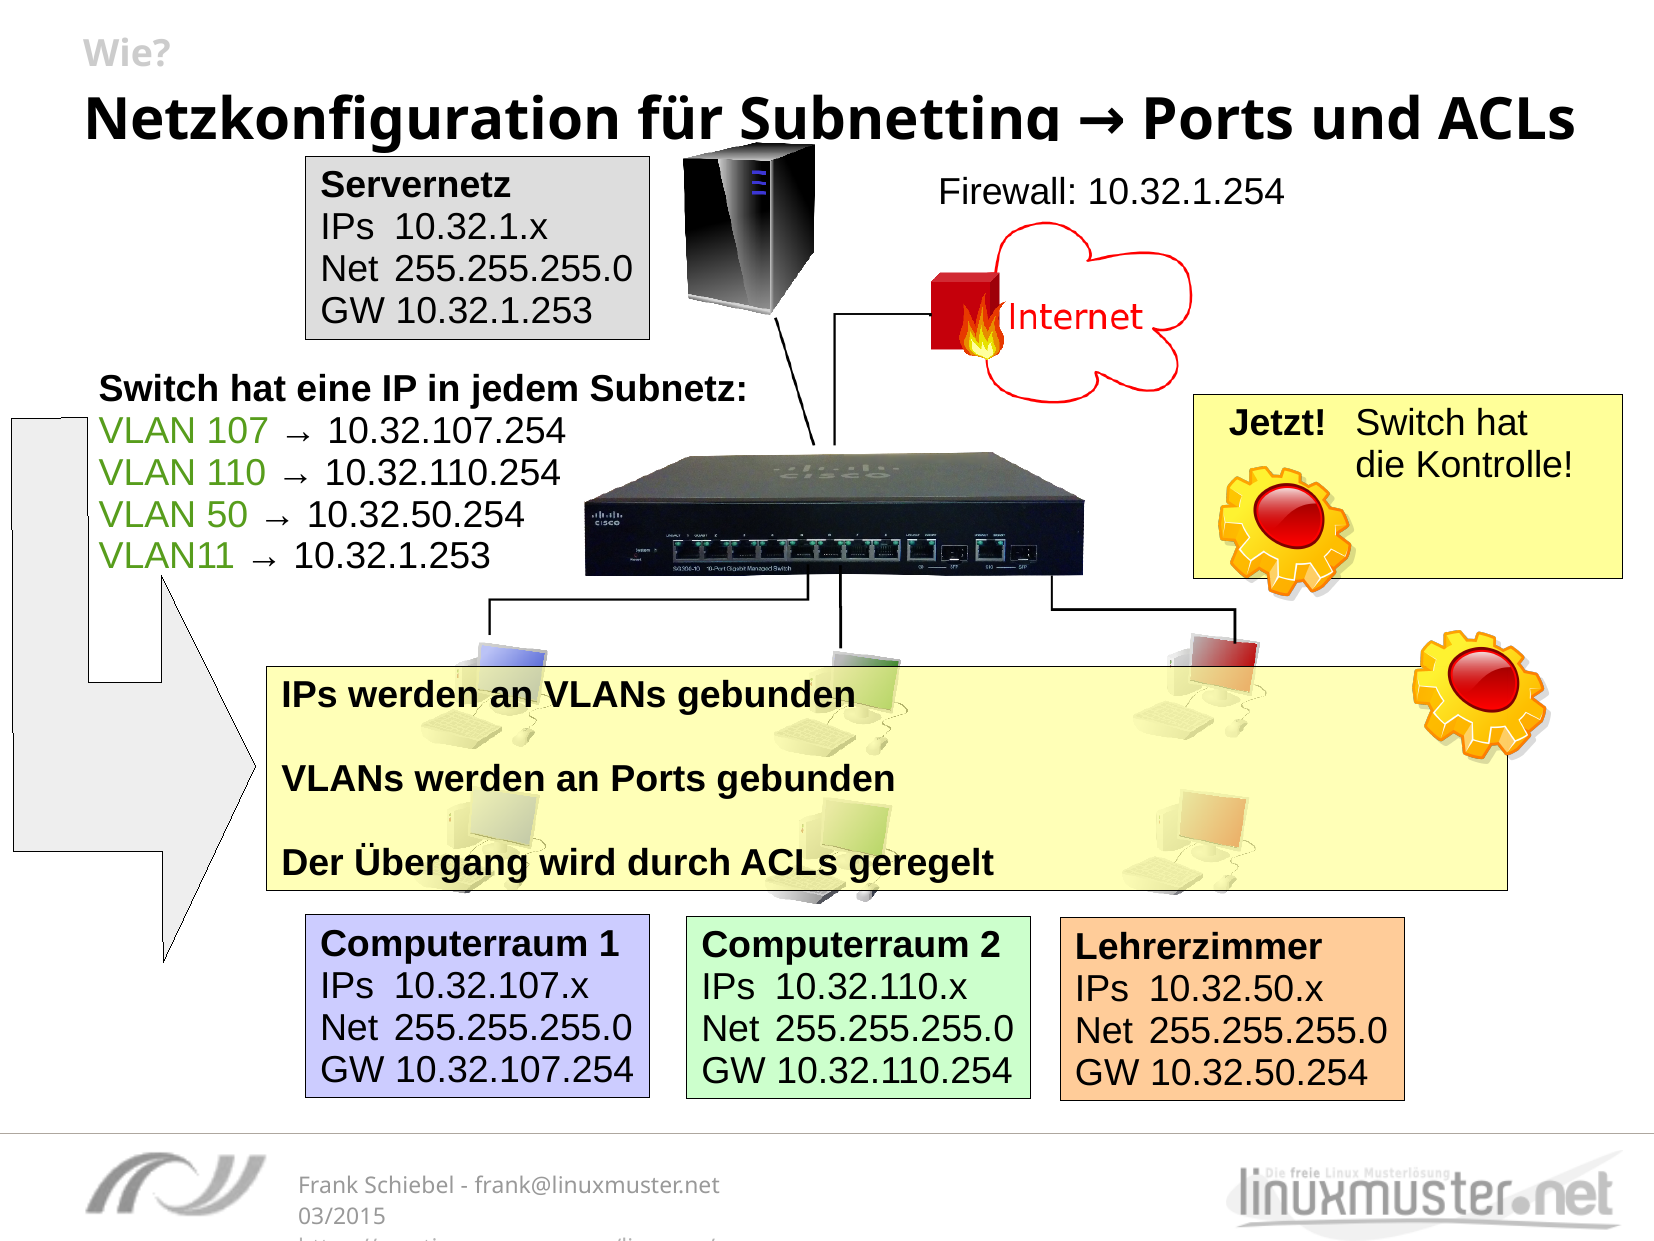

Wie?
Netzkonfiguration für Subnetting → Ports und ACLs
Servernetz
IPs 	10.32.1.x
Net 	255.255.255.0
GW 10.32.1.253
Firewall: 10.32.1.254
Switch hat eine IP in jedem Subnetz:
VLAN 107 → 10.32.107.254
VLAN 110 → 10.32.110.254
VLAN 50 → 10.32.50.254
VLAN11 → 10.32.1.253
 Jetzt! 	Switch hat
		die Kontrolle!
IPs werden an VLANs gebunden
VLANs werden an Ports gebunden
Der Übergang wird durch ACLs geregelt
Computerraum 1
IPs 	10.32.107.x
Net 	255.255.255.0
GW 10.32.107.254
Computerraum 2
IPs 	10.32.110.x
Net 	255.255.255.0
GW 10.32.110.254
Lehrerzimmer
IPs 	10.32.50.x
Net 	255.255.255.0
GW 10.32.50.254